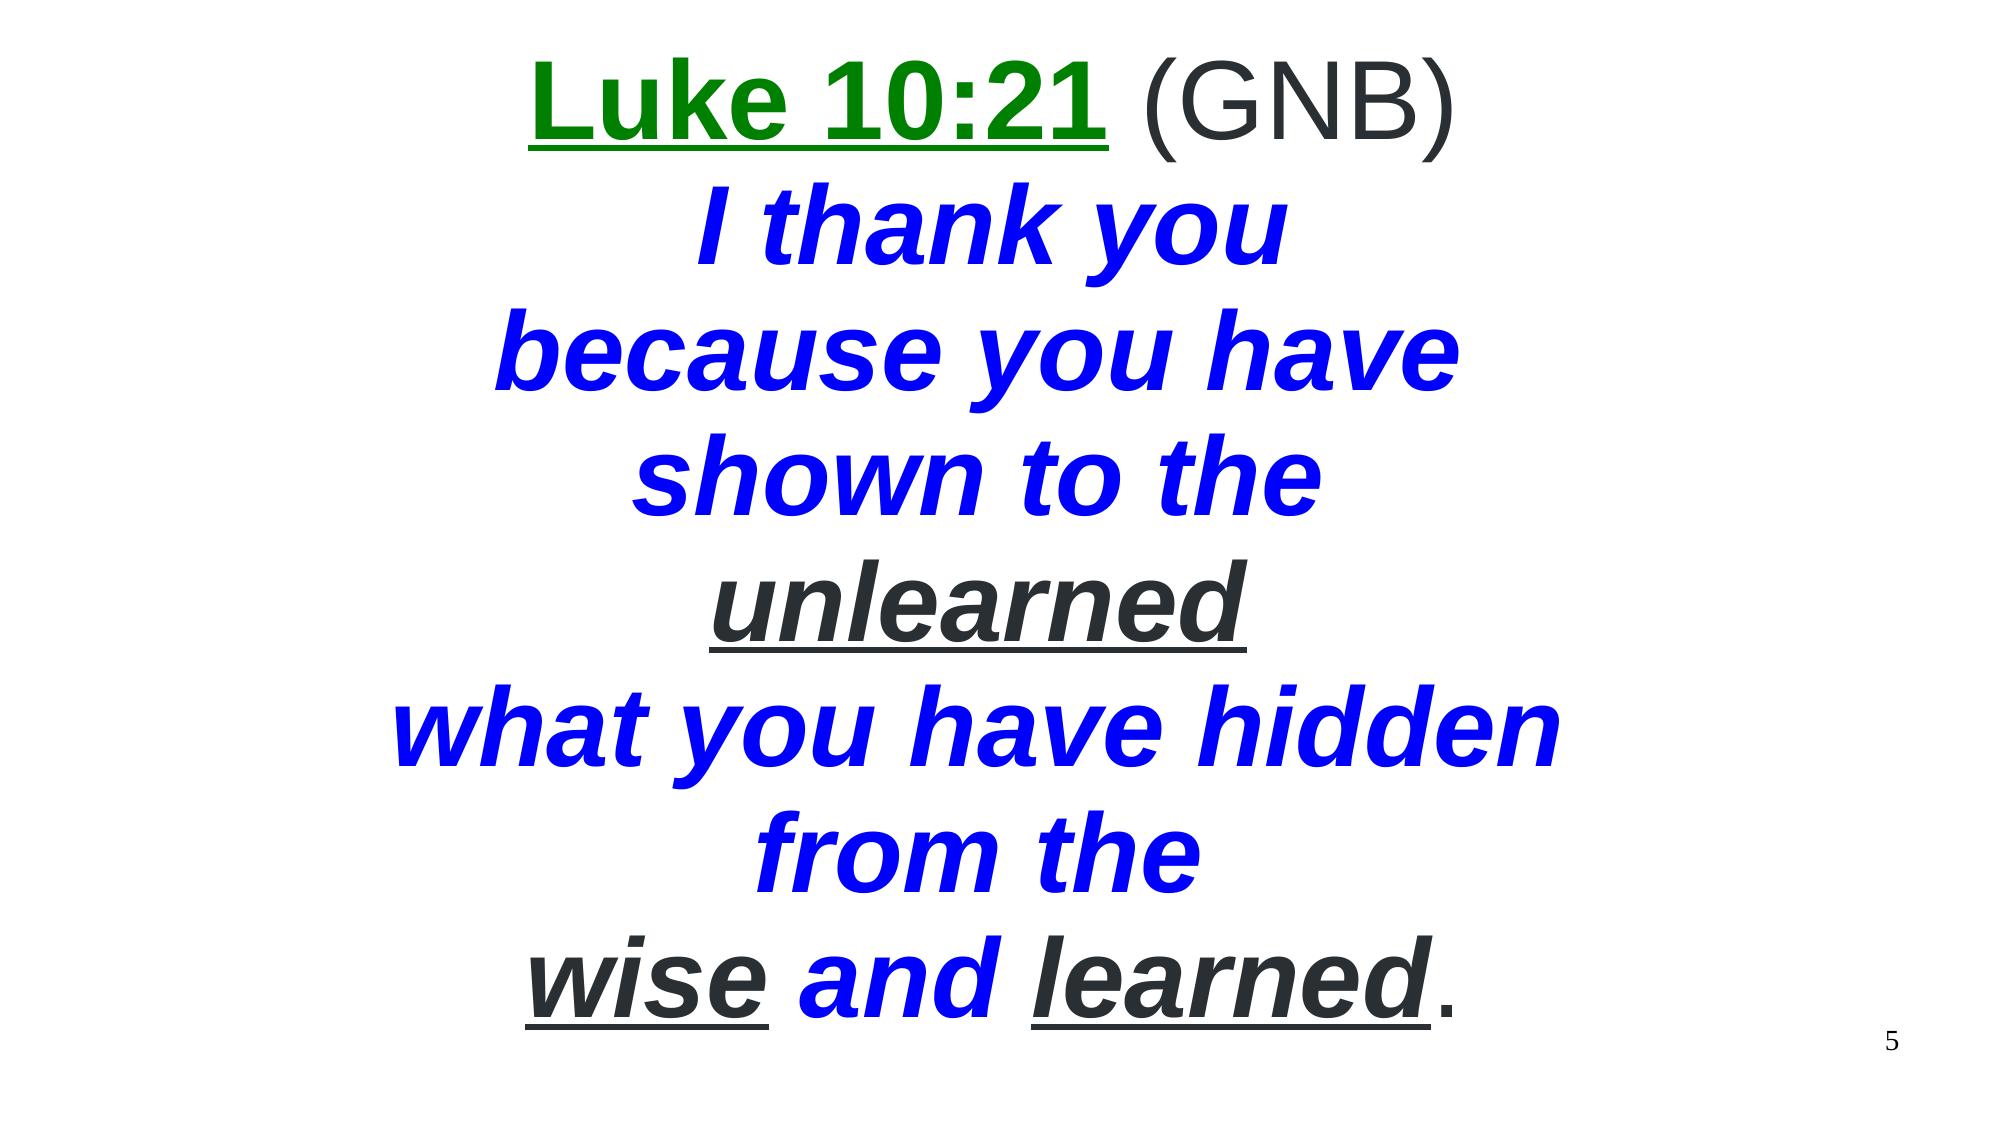

# Luke 10:21 (GNB) I thank you because you have shown to the unlearned what you have hidden from the wise and learned.
5